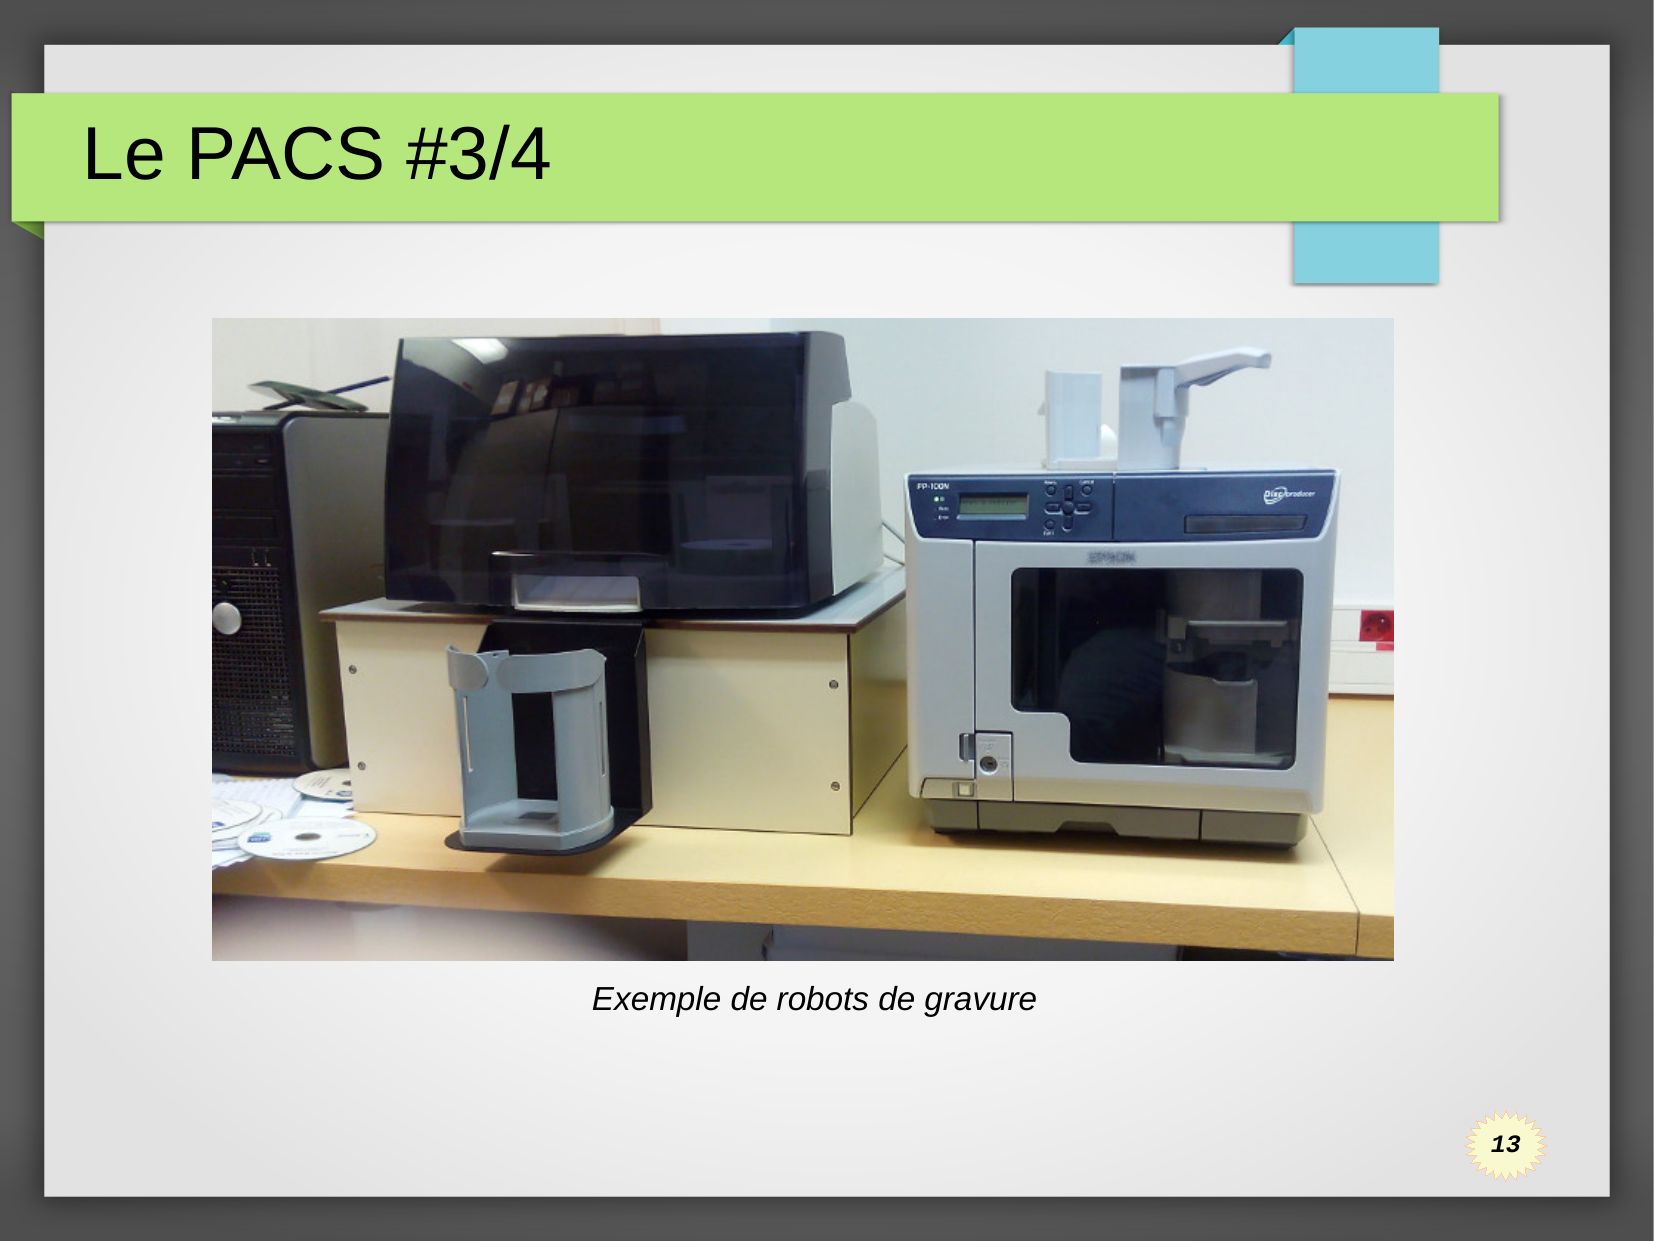

# Le PACS #3/4
Exemple de robots de gravure